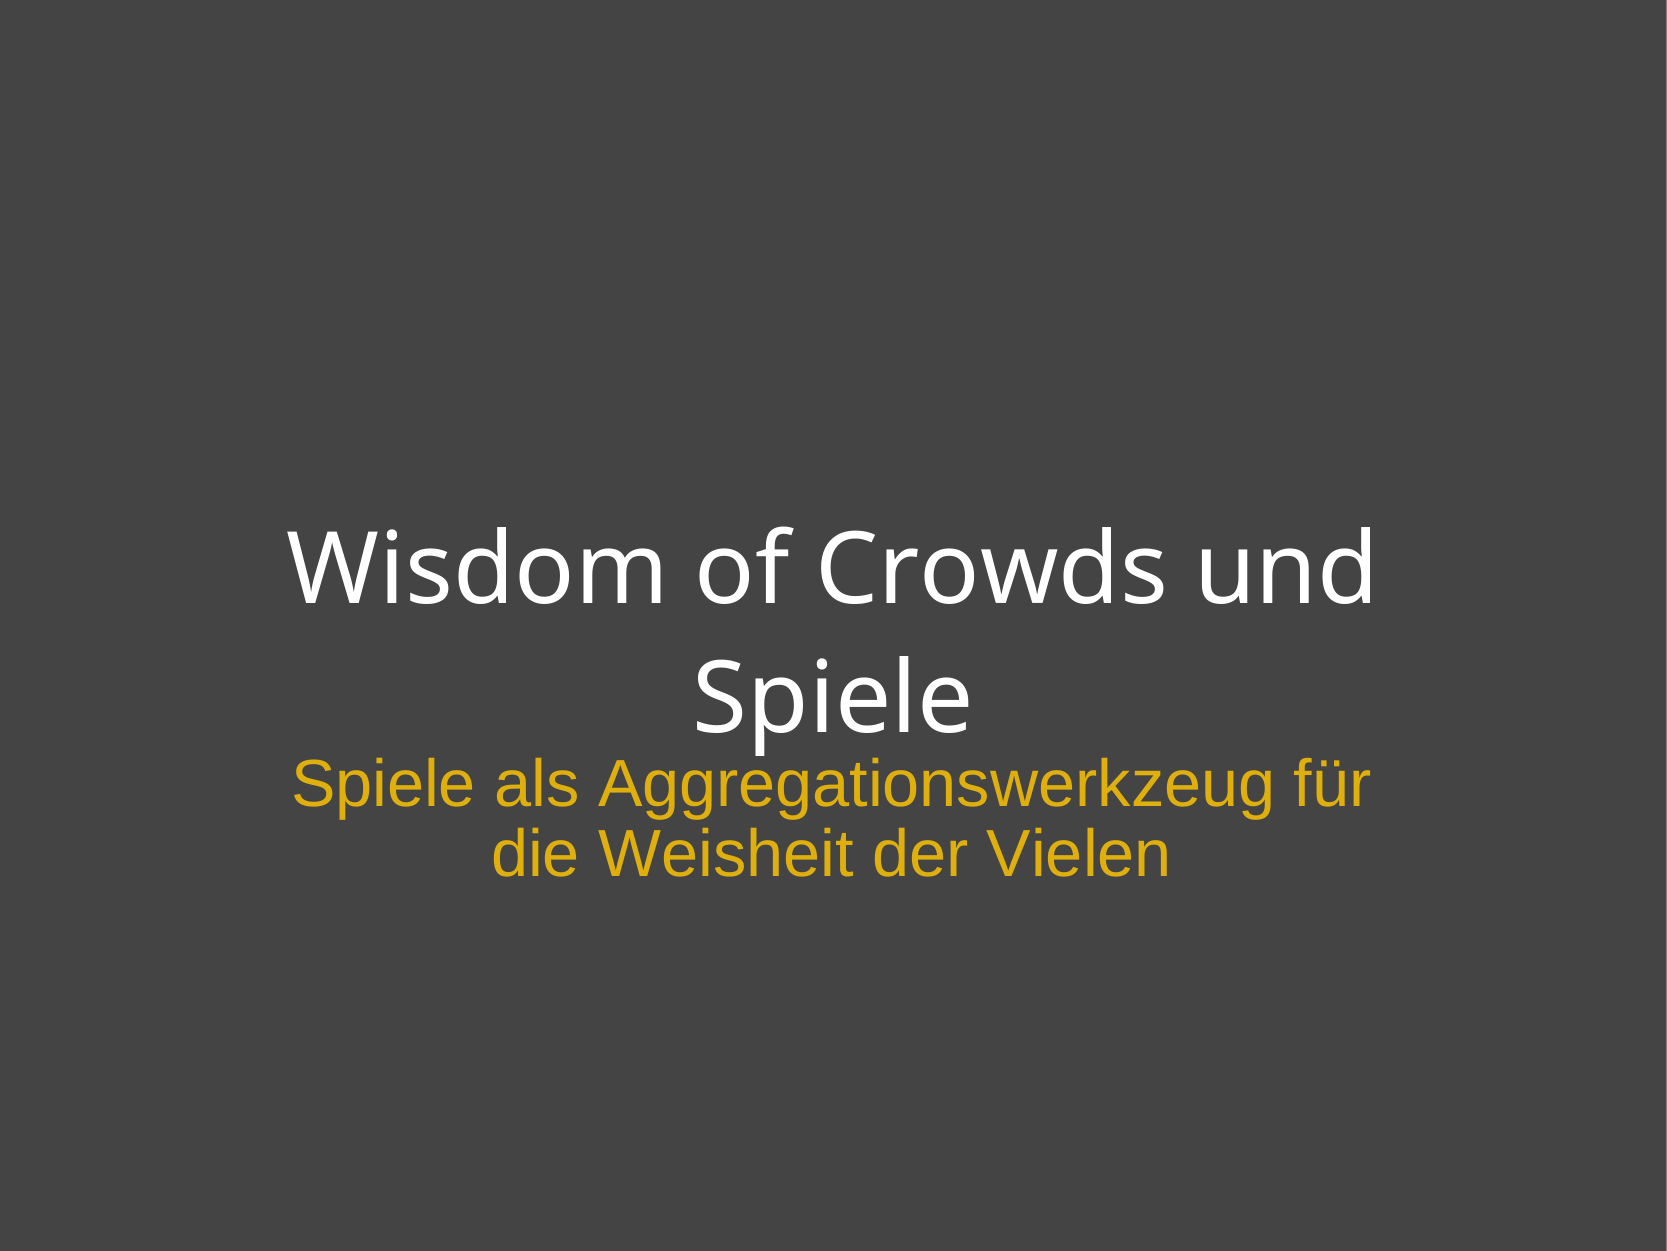

# Wisdom of Crowds und Spiele
Spiele als Aggregationswerkzeug für die Weisheit der Vielen